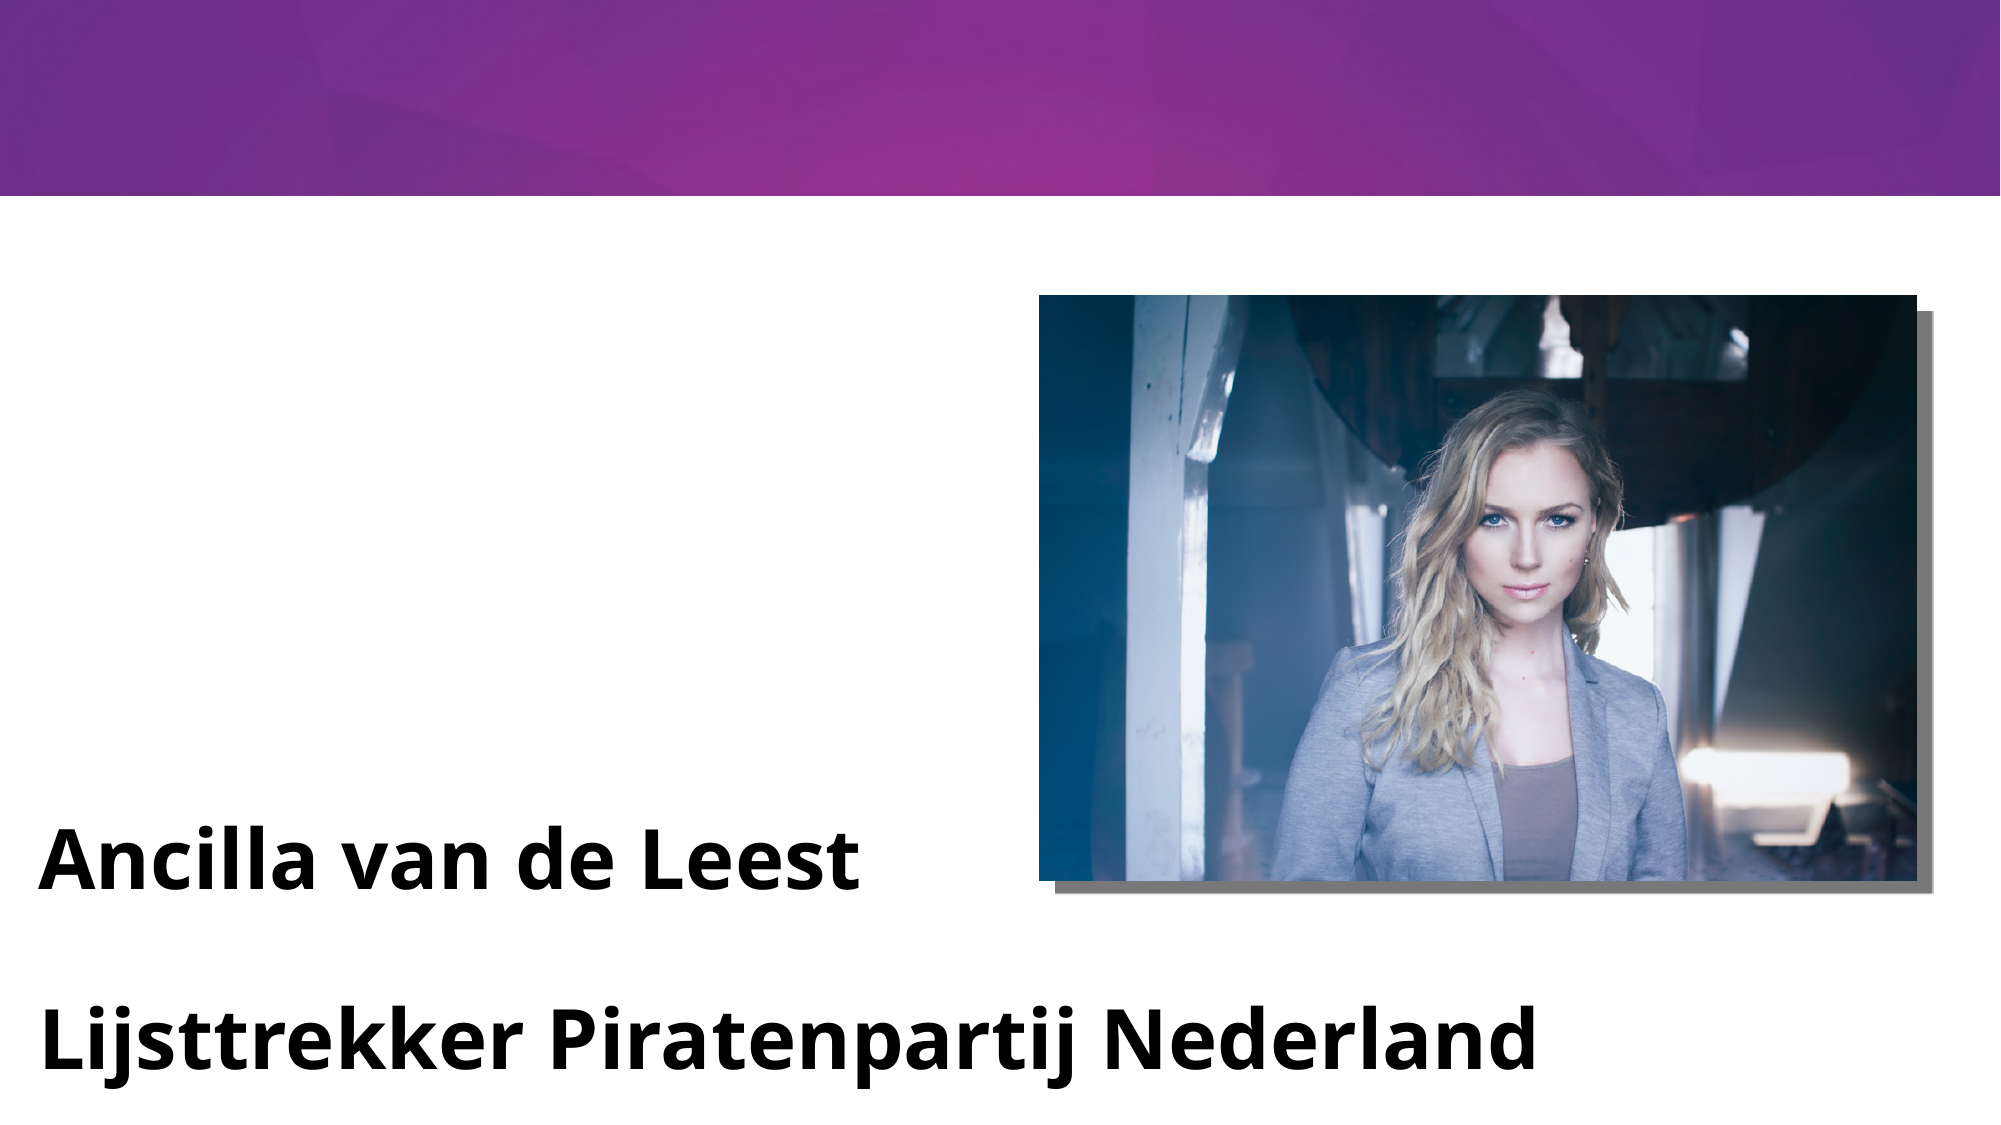

# Ancilla van de Leest Lijsttrekker Piratenpartij Nederland